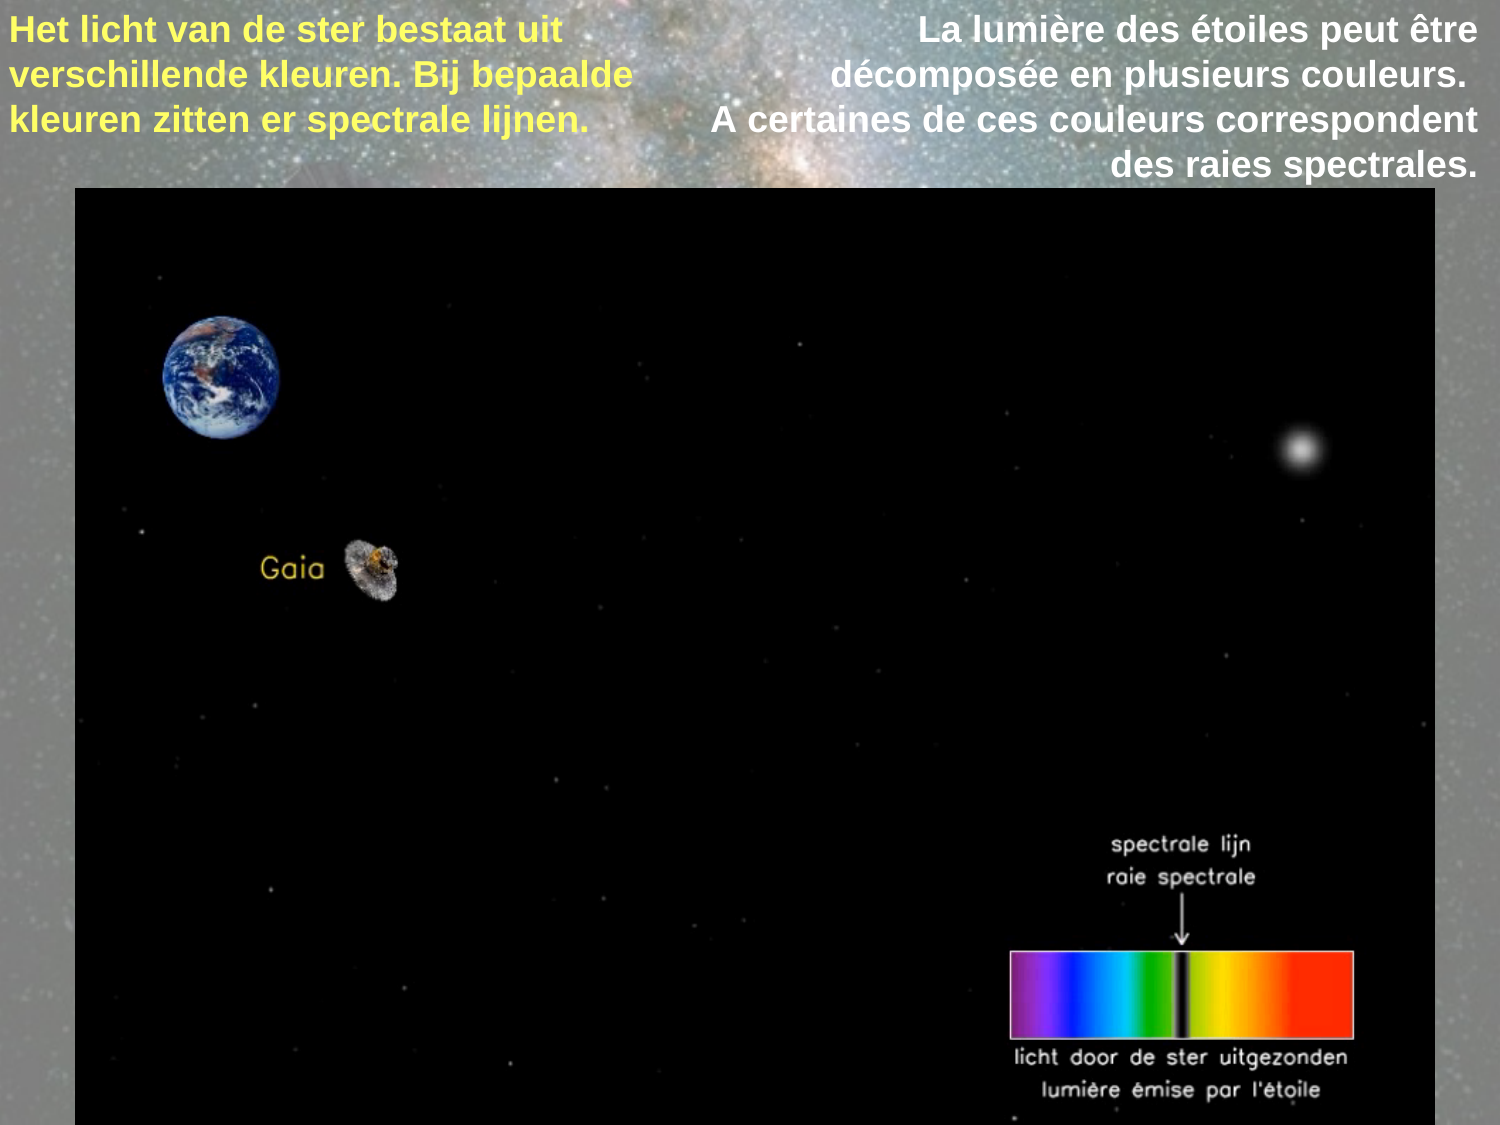

Het licht van de ster bestaat uit verschillende kleuren. Bij bepaalde kleuren zitten er spectrale lijnen.
La lumière des étoiles peut être décomposée en plusieurs couleurs.
A certaines de ces couleurs correspondent des raies spectrales.